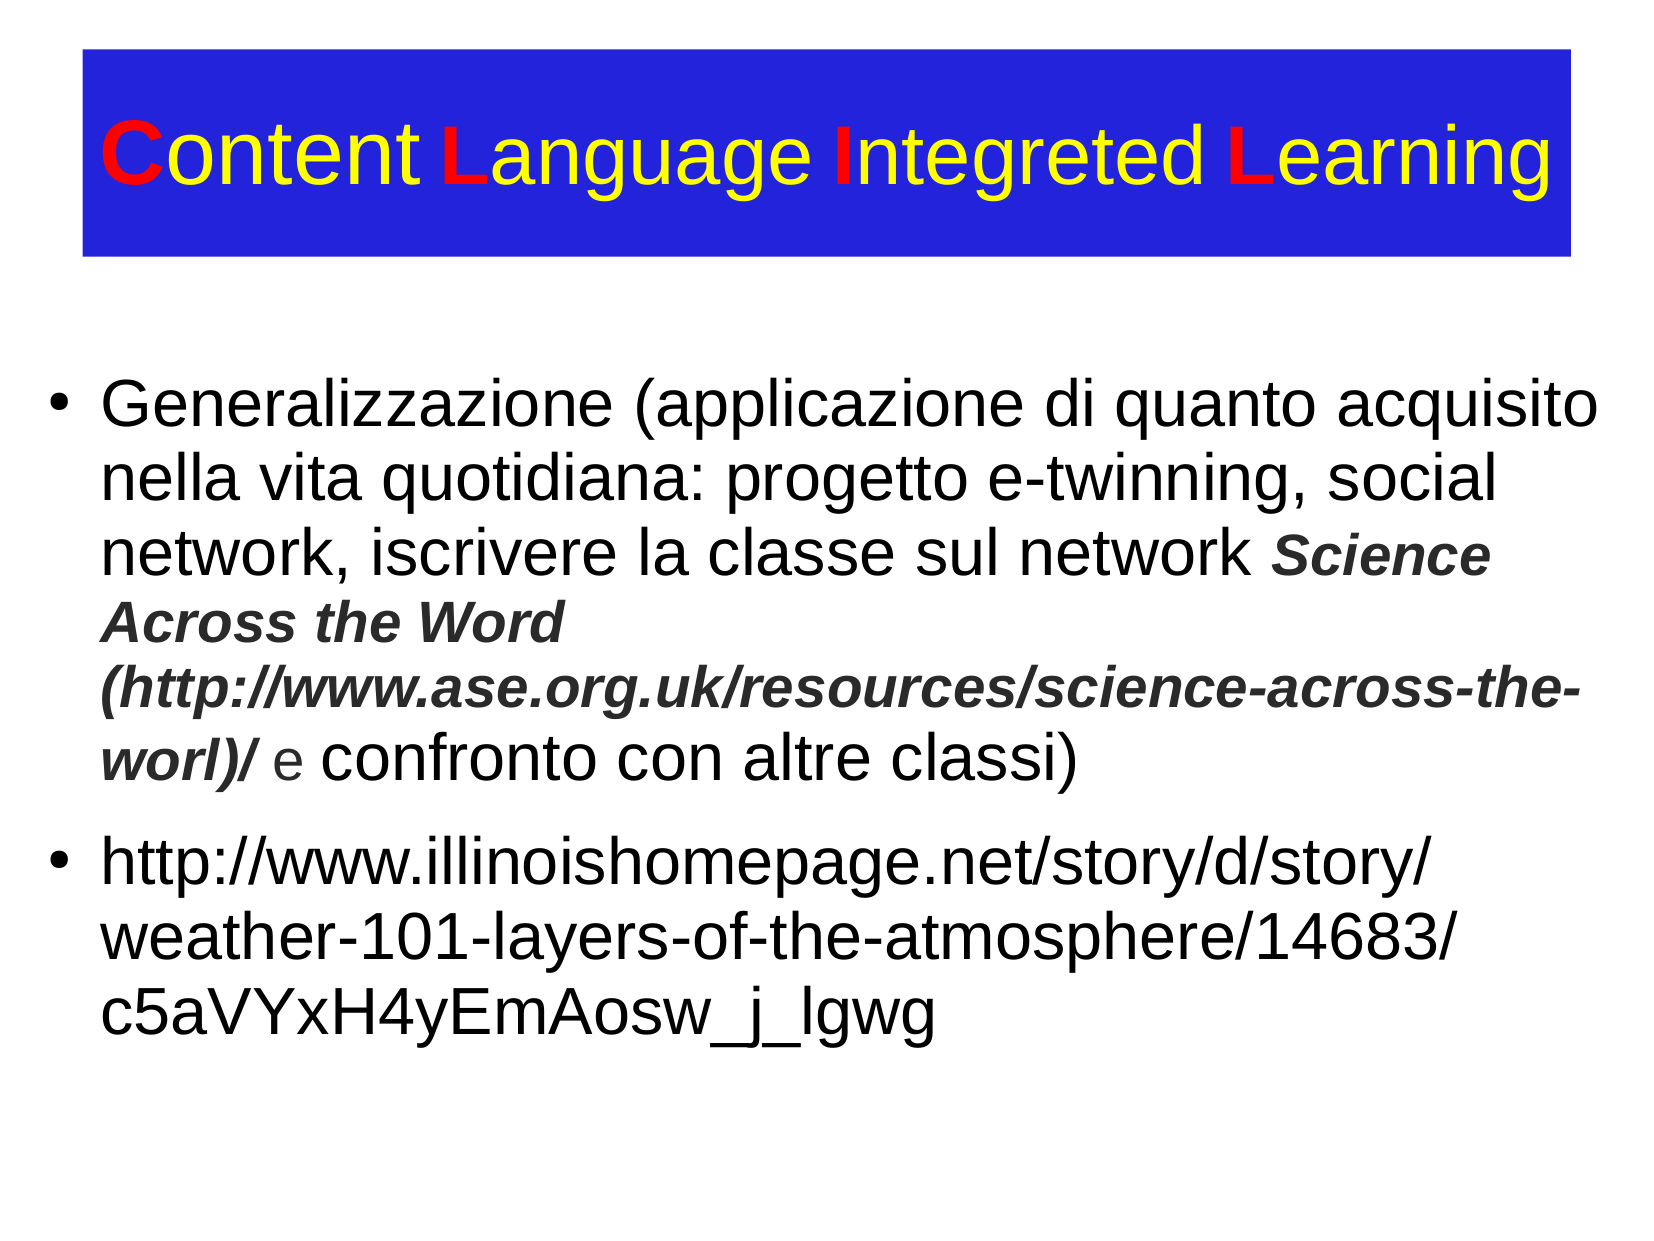

Content Language Integreted Learning
#
Generalizzazione (applicazione di quanto acquisito nella vita quotidiana: progetto e-twinning, social network, iscrivere la classe sul network Science Across the Word (http://www.ase.org.uk/resources/science-across-the-worl)/ e confronto con altre classi)
http://www.illinoishomepage.net/story/d/story/weather-101-layers-of-the-atmosphere/14683/c5aVYxH4yEmAosw_j_lgwg